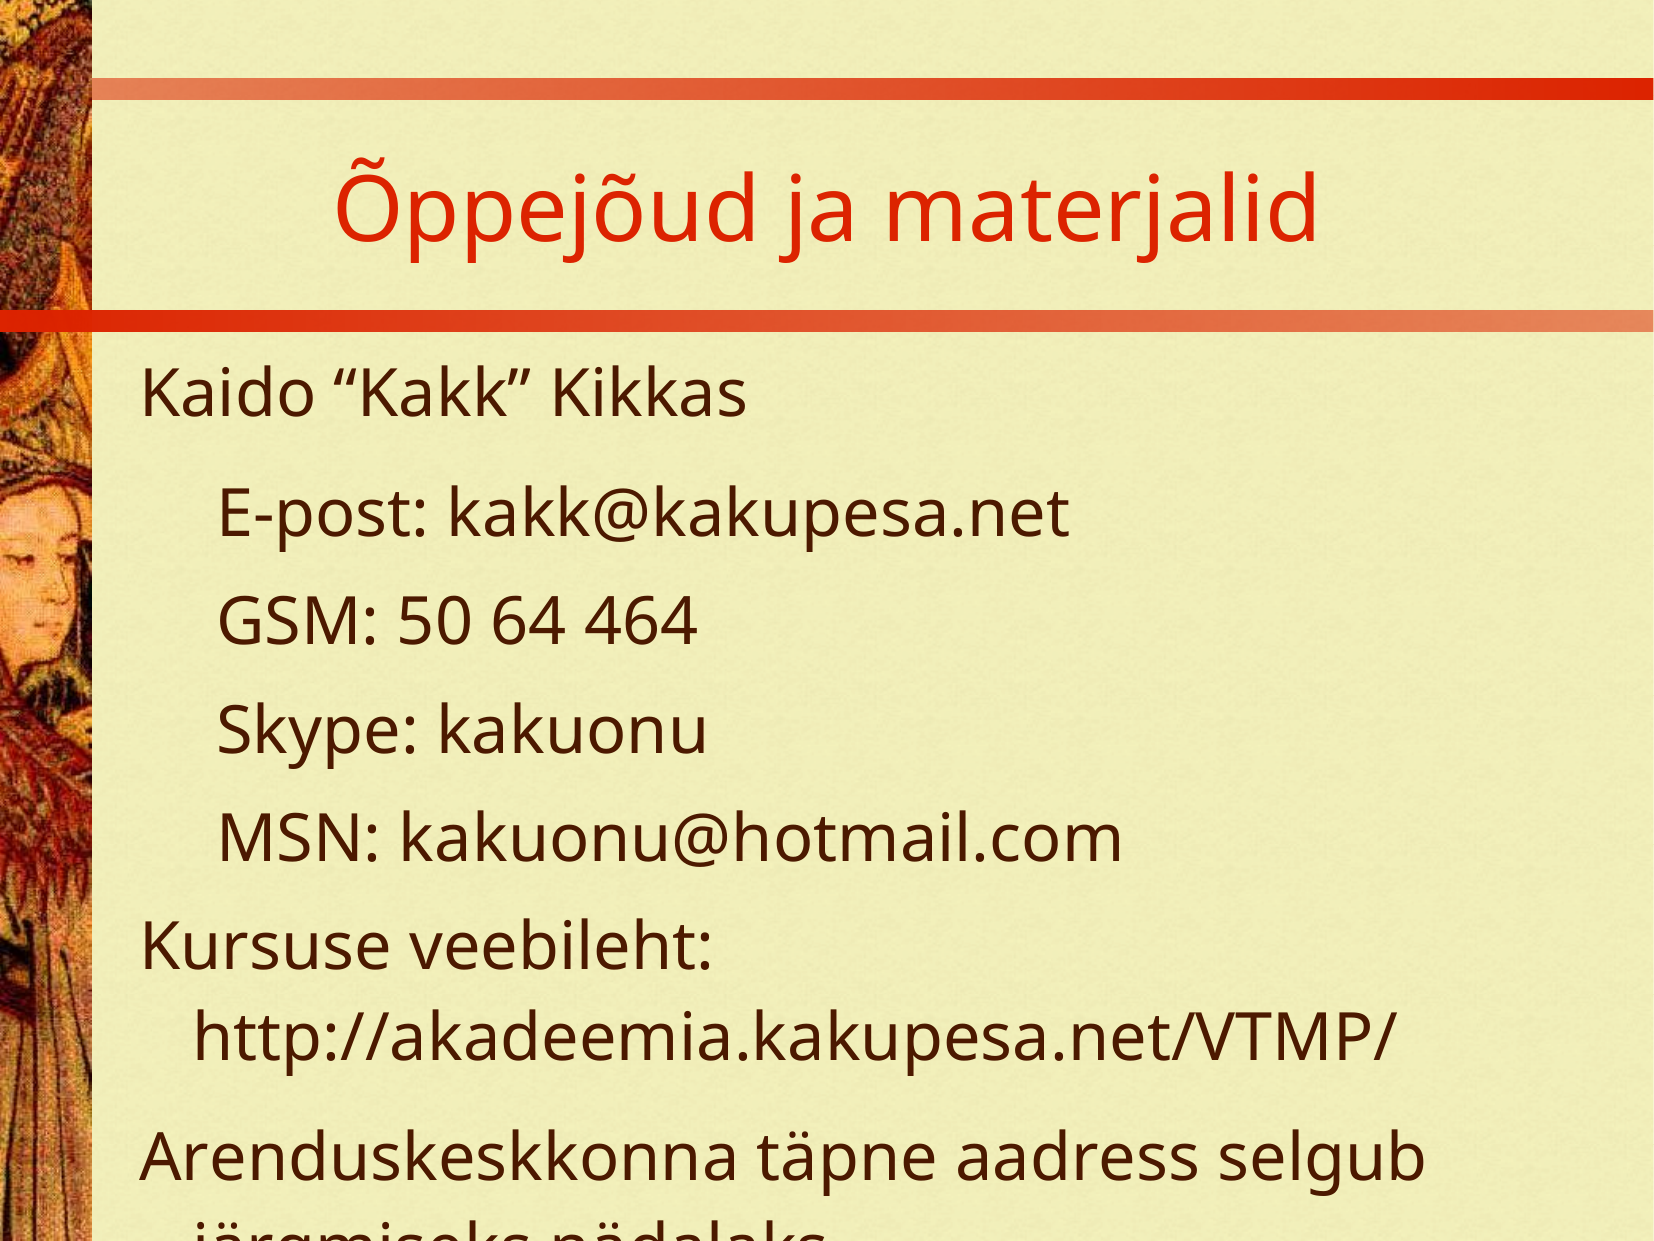

# Õppejõud ja materjalid
Kaido “Kakk” Kikkas
E-post: kakk@kakupesa.net
GSM: 50 64 464
Skype: kakuonu
MSN: kakuonu@hotmail.com
Kursuse veebileht: http://akadeemia.kakupesa.net/VTMP/
Arenduskeskkonna täpne aadress selgub järgmiseks nädalaks